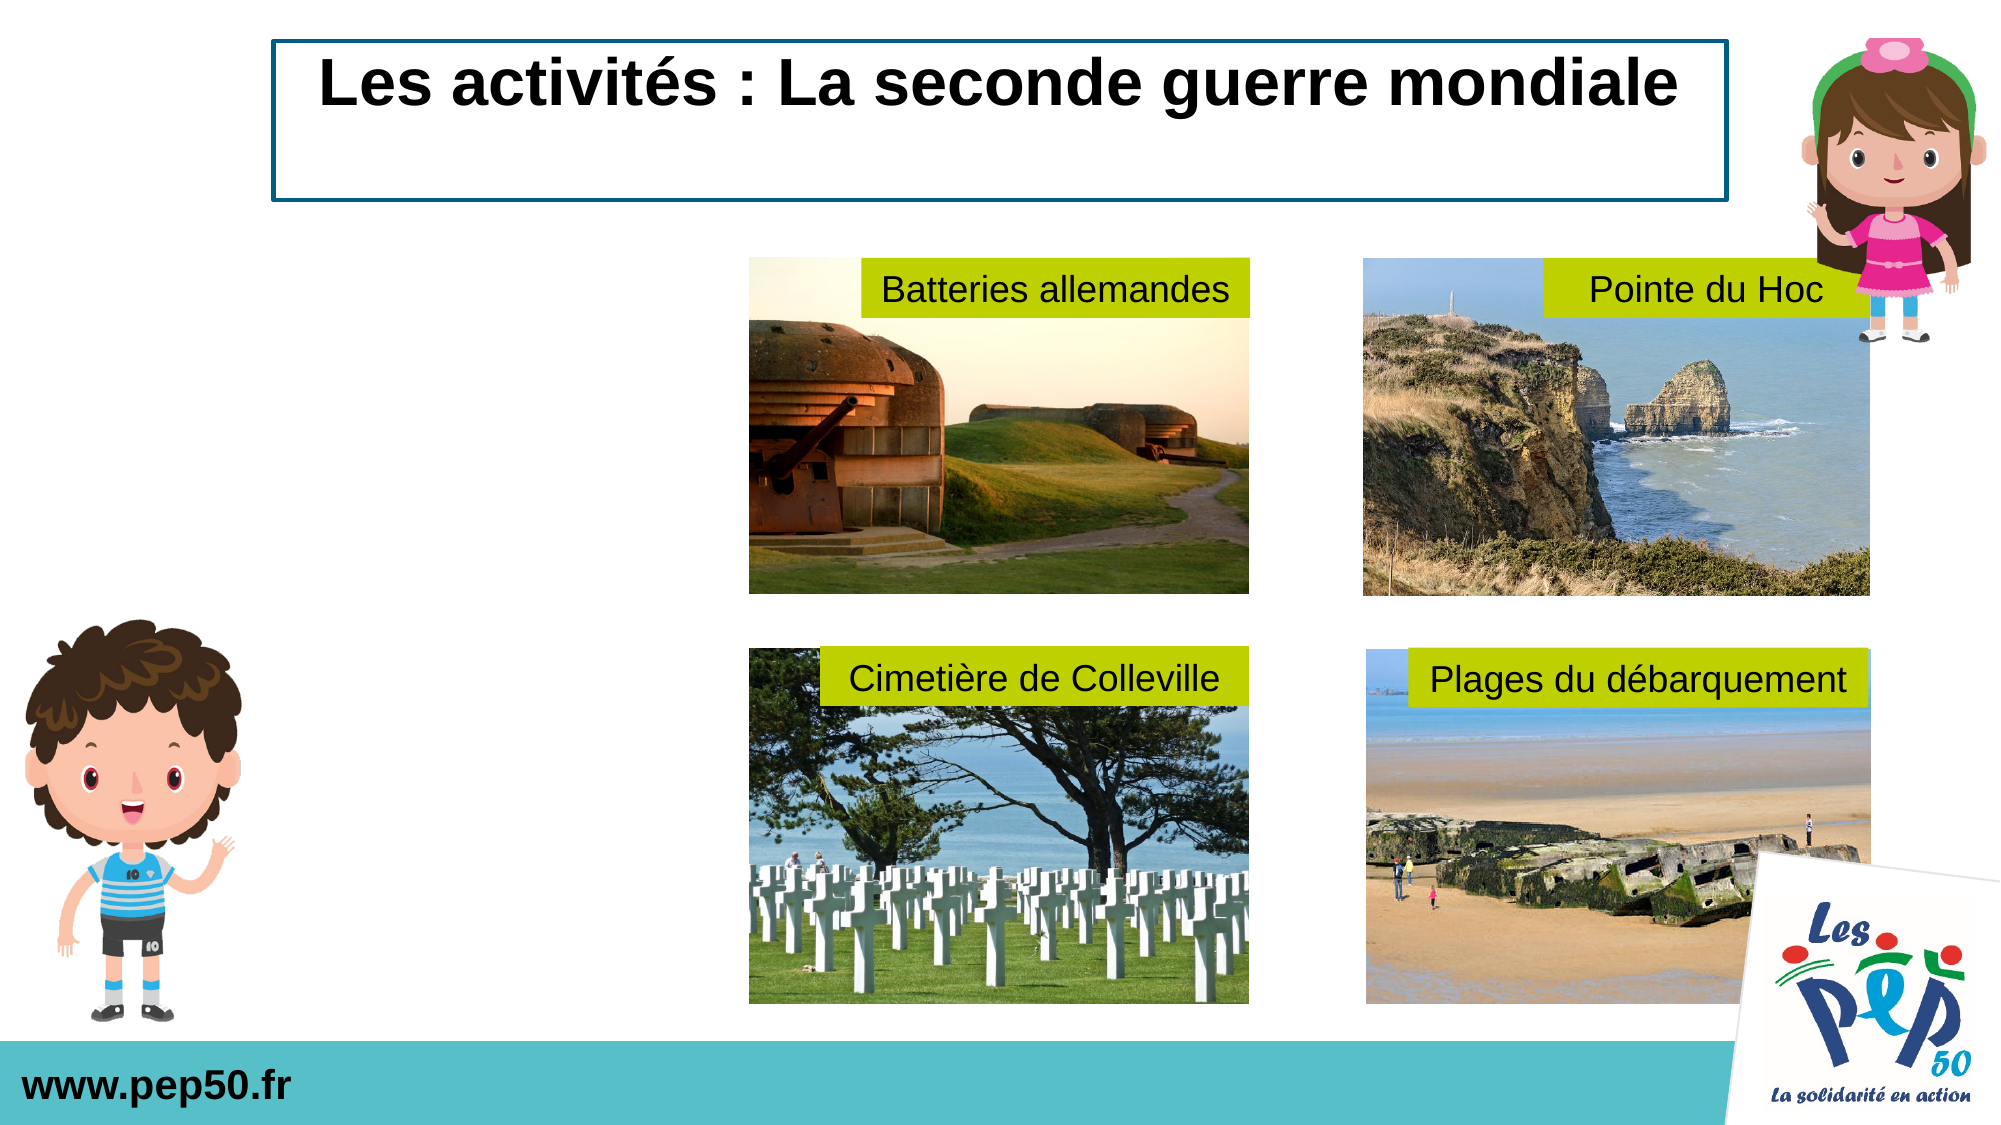

# Les activités : La seconde guerre mondiale
Batteries allemandes
Pointe du Hoc
Cimetière de Colleville
Plages du débarquement
www.pep50.fr